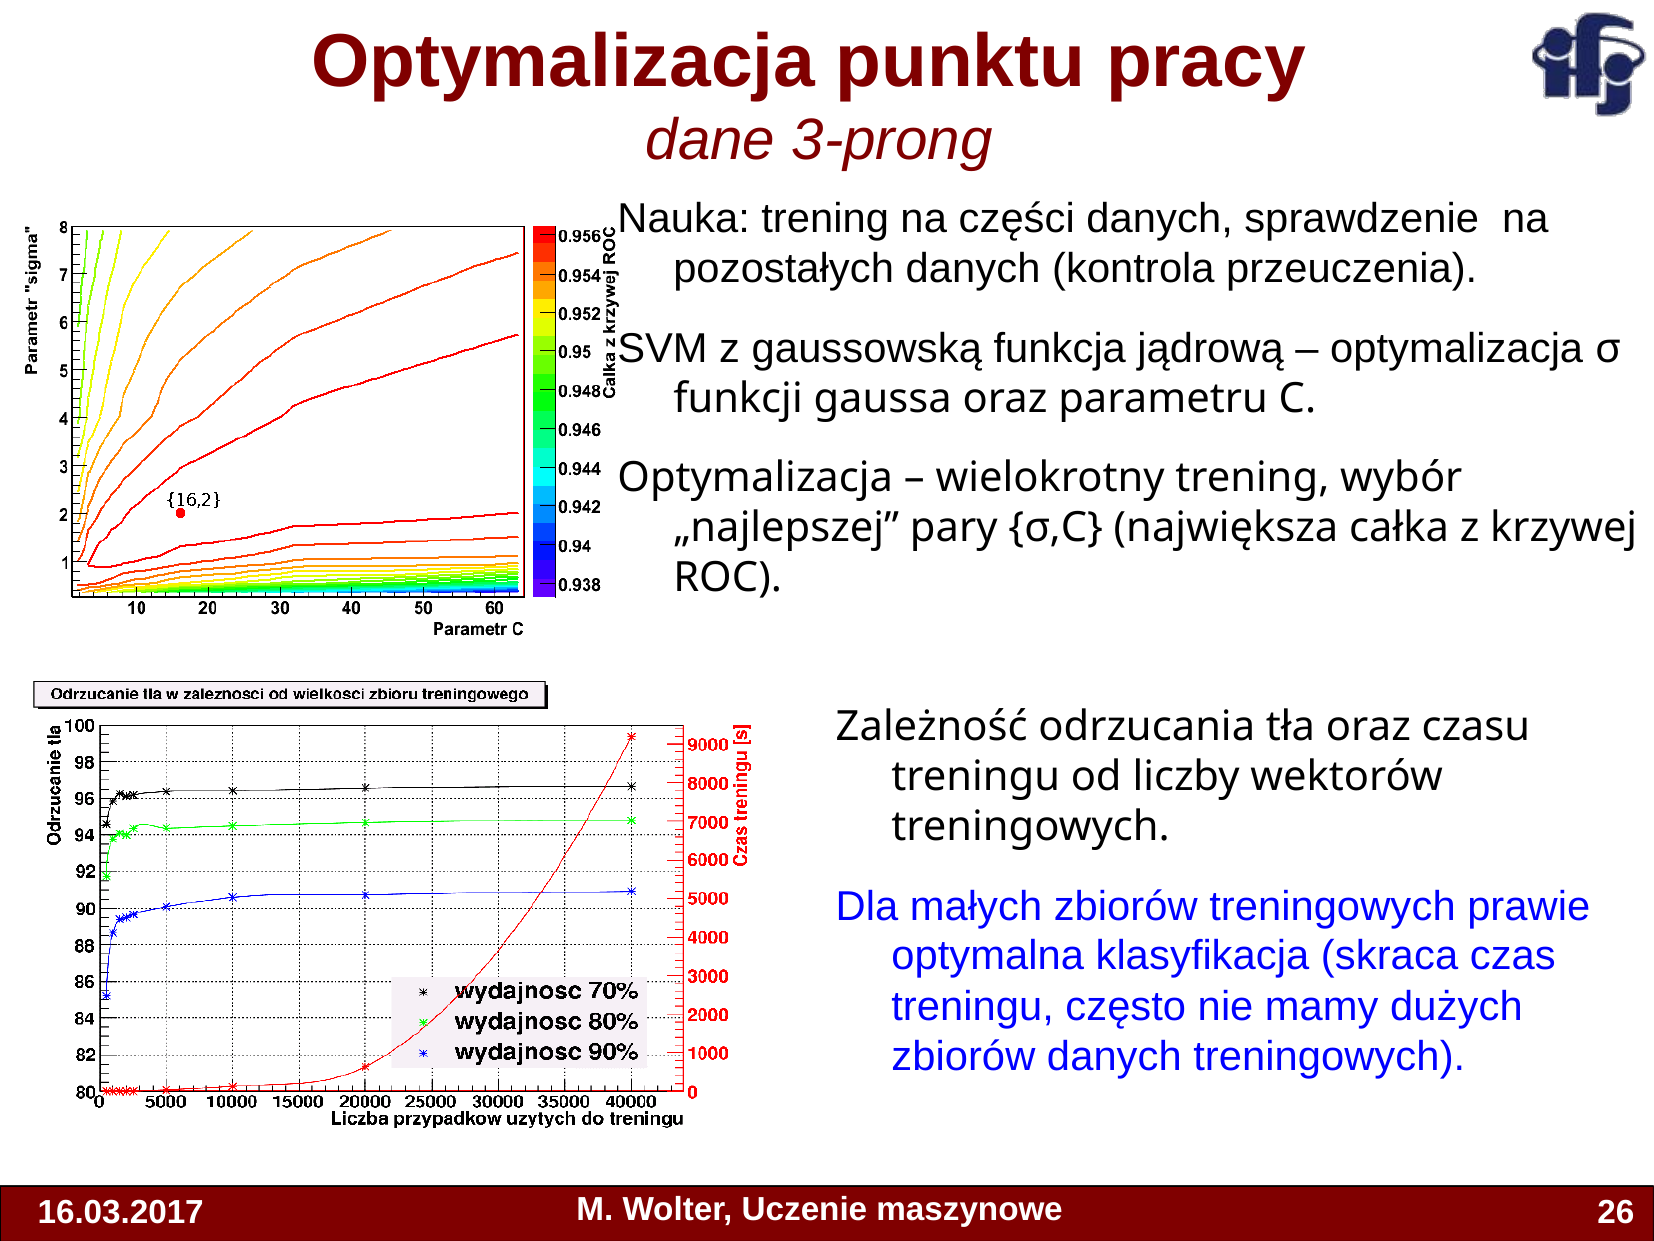

# Optymalizacja punktu pracy dane 3-prong
Nauka: trening na części danych, sprawdzenie na pozostałych danych (kontrola przeuczenia).
SVM z gaussowską funkcja jądrową – optymalizacja σ funkcji gaussa oraz parametru C.
Optymalizacja – wielokrotny trening, wybór „najlepszej” pary {σ,C} (największa całka z krzywej ROC).
Zależność odrzucania tła oraz czasu treningu od liczby wektorów treningowych.
Dla małych zbiorów treningowych prawie optymalna klasyfikacja (skraca czas treningu, często nie mamy dużych zbiorów danych treningowych).